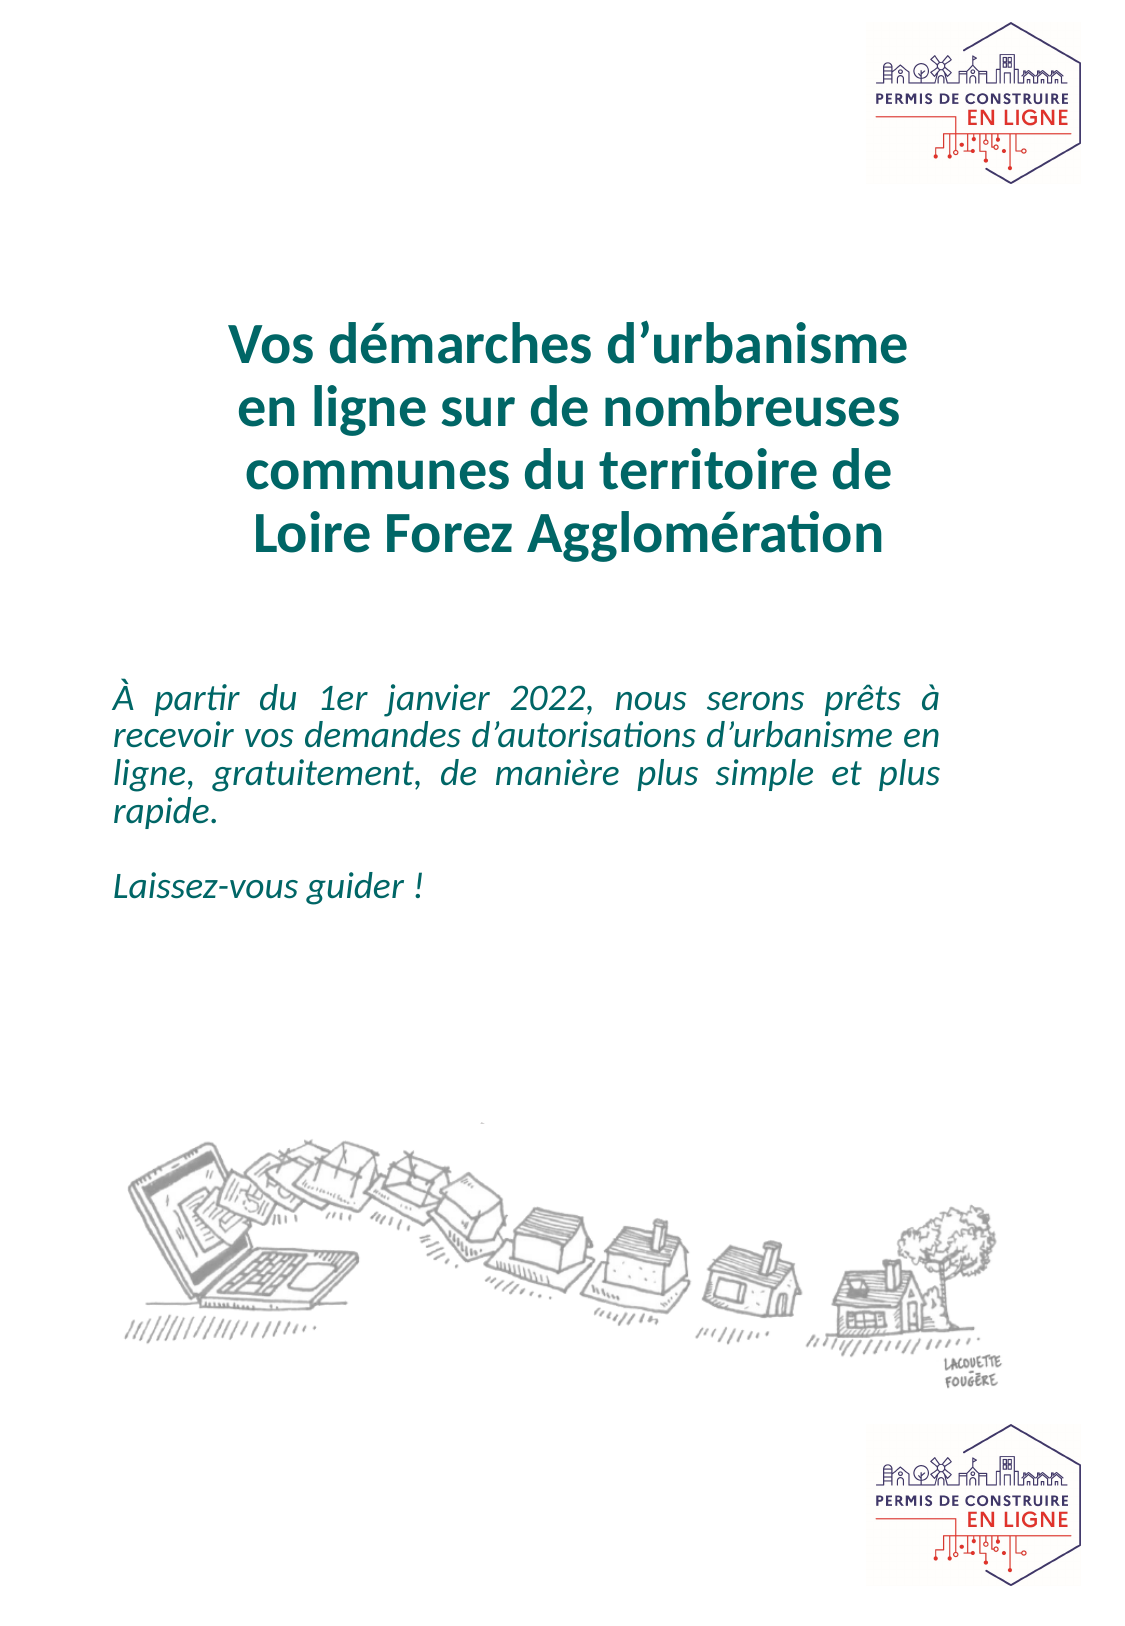

# Vos démarches d’urbanisme en ligne sur de nombreuses communes du territoire de Loire Forez Agglomération
GUIDE
À partir du 1er janvier 2022, nous serons prêts à recevoir vos demandes d’autorisations d’urbanisme en ligne, gratuitement, de manière plus simple et plus rapide.
Laissez-vous guider !
PRATIQUE
Docu